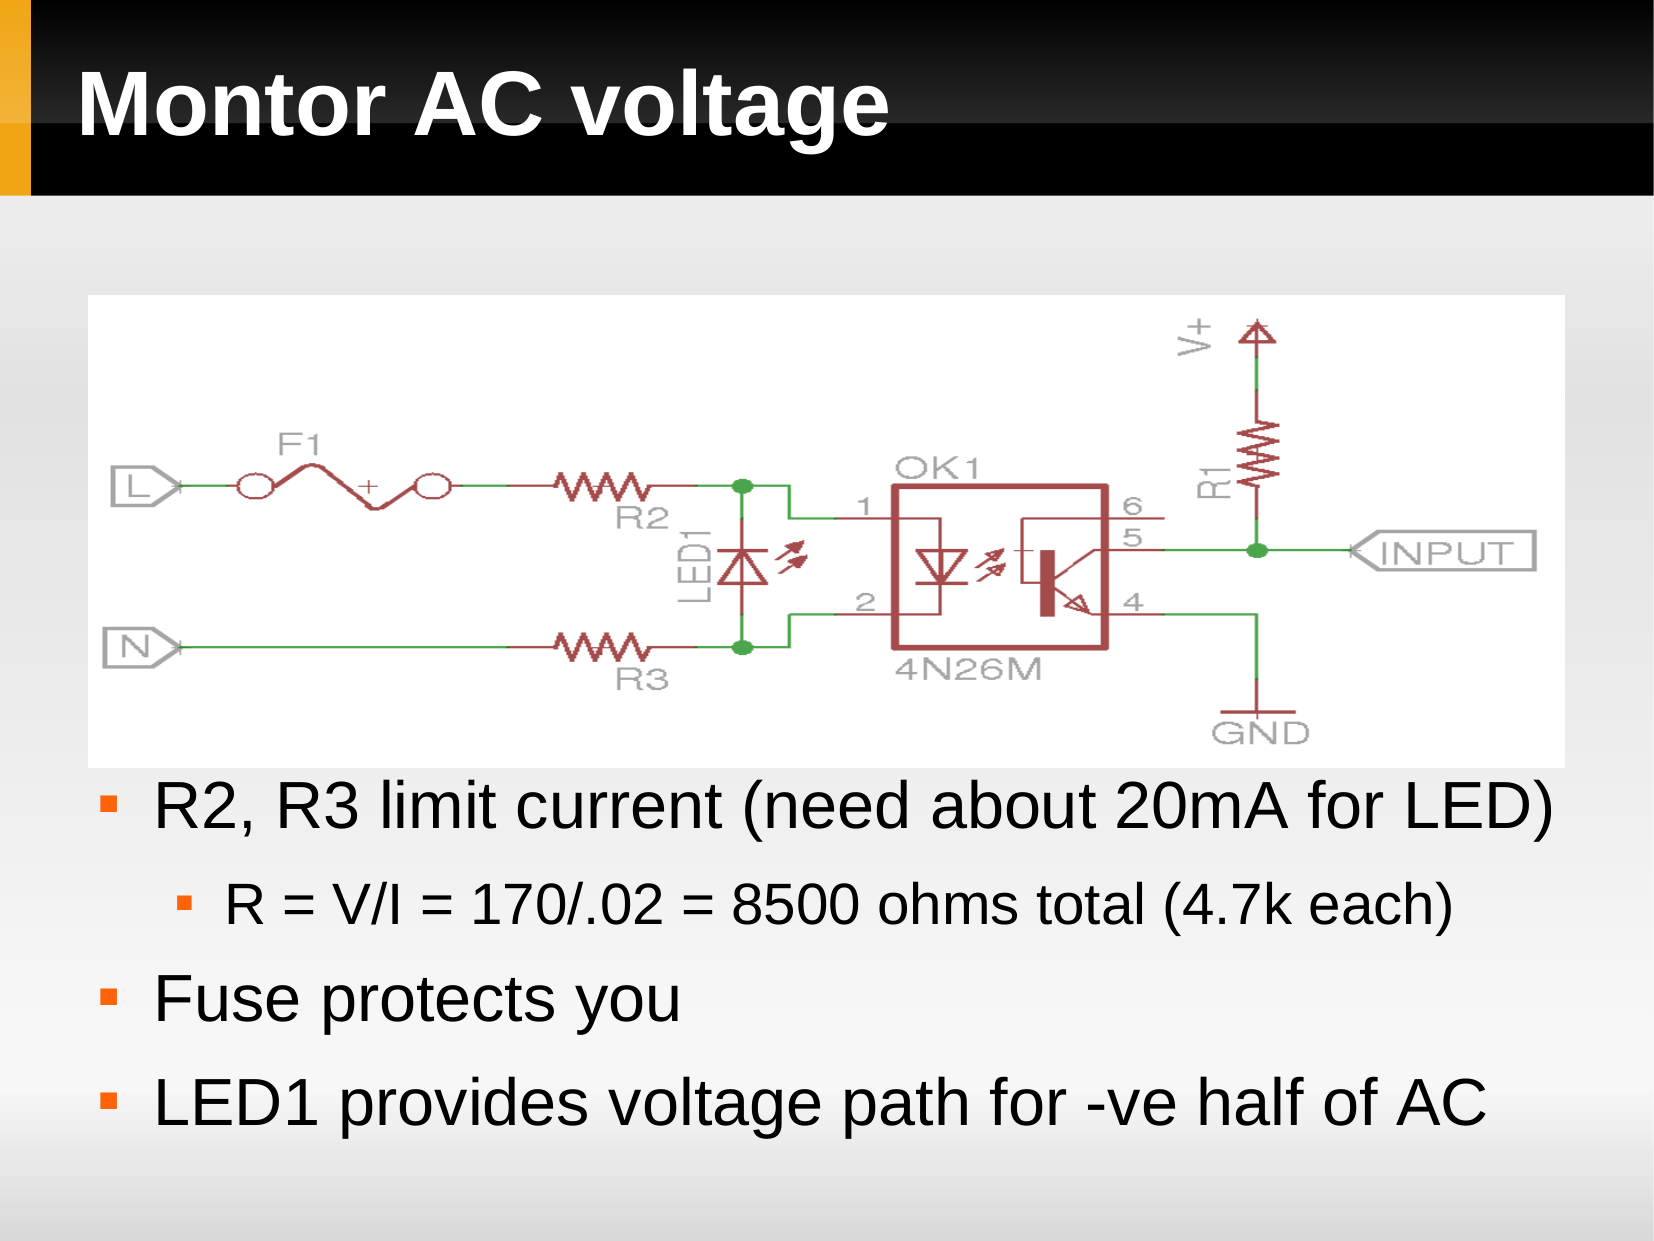

# Montor AC voltage
R2, R3 limit current (need about 20mA for LED)
R = V/I = 170/.02 = 8500 ohms total (4.7k each)
Fuse protects you
LED1 provides voltage path for -ve half of AC